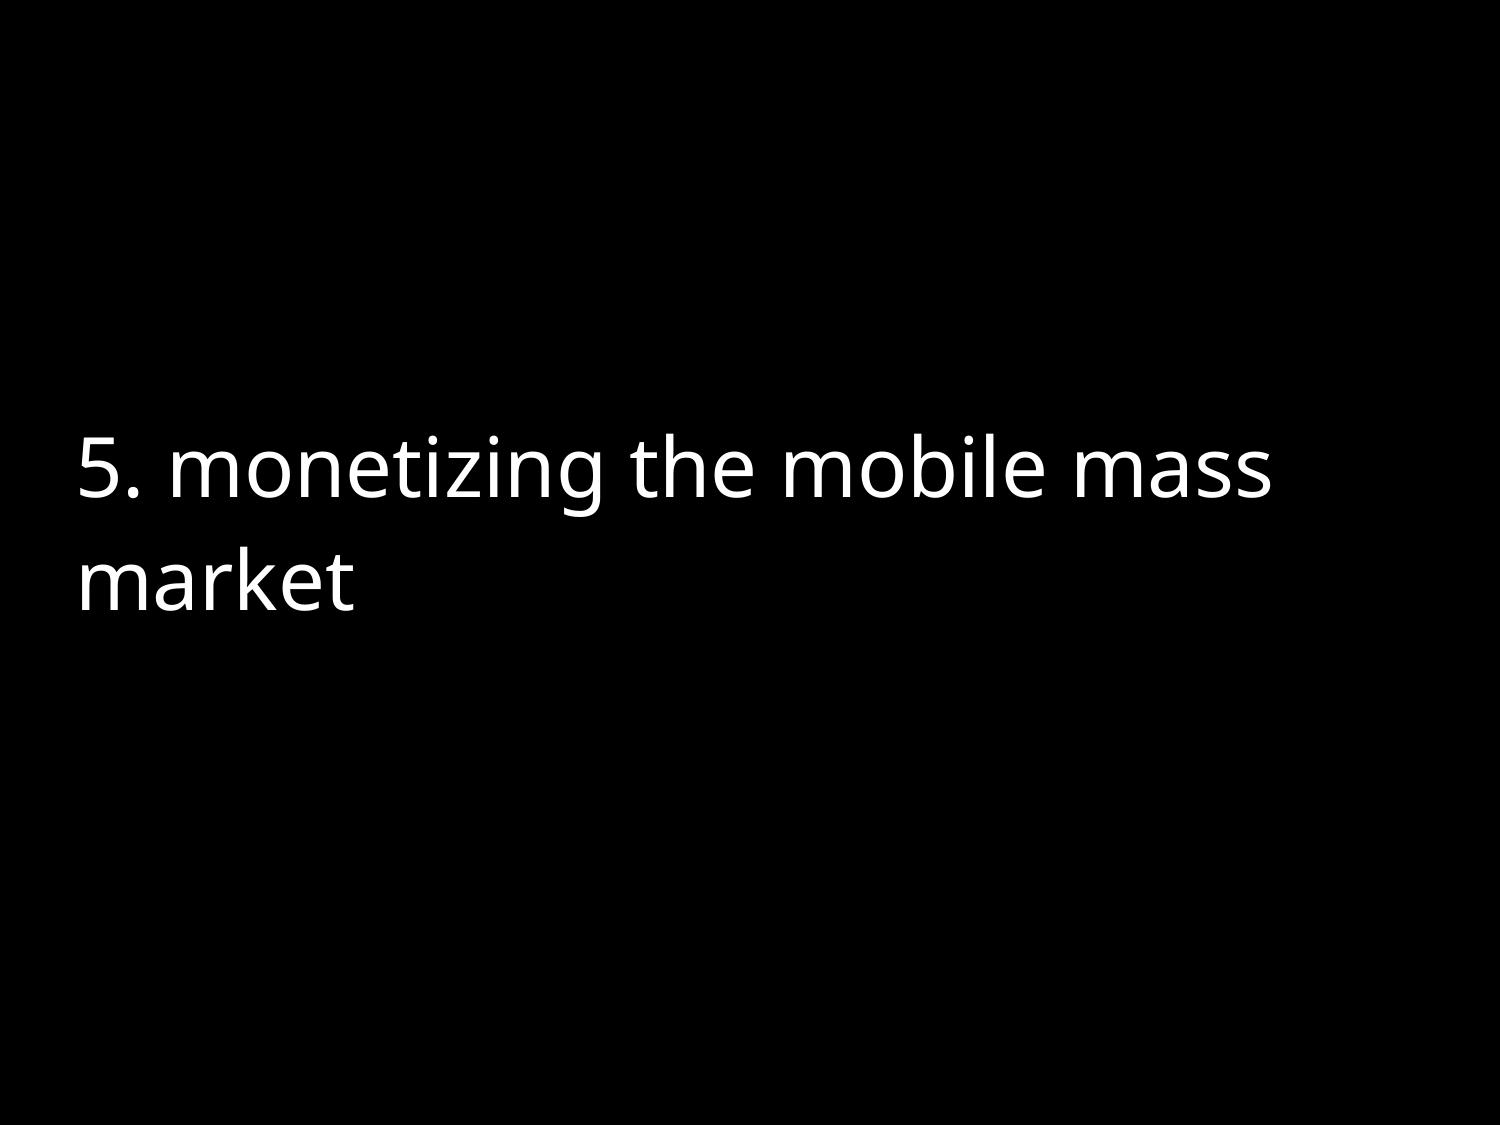

# 5. monetizing the mobile mass market